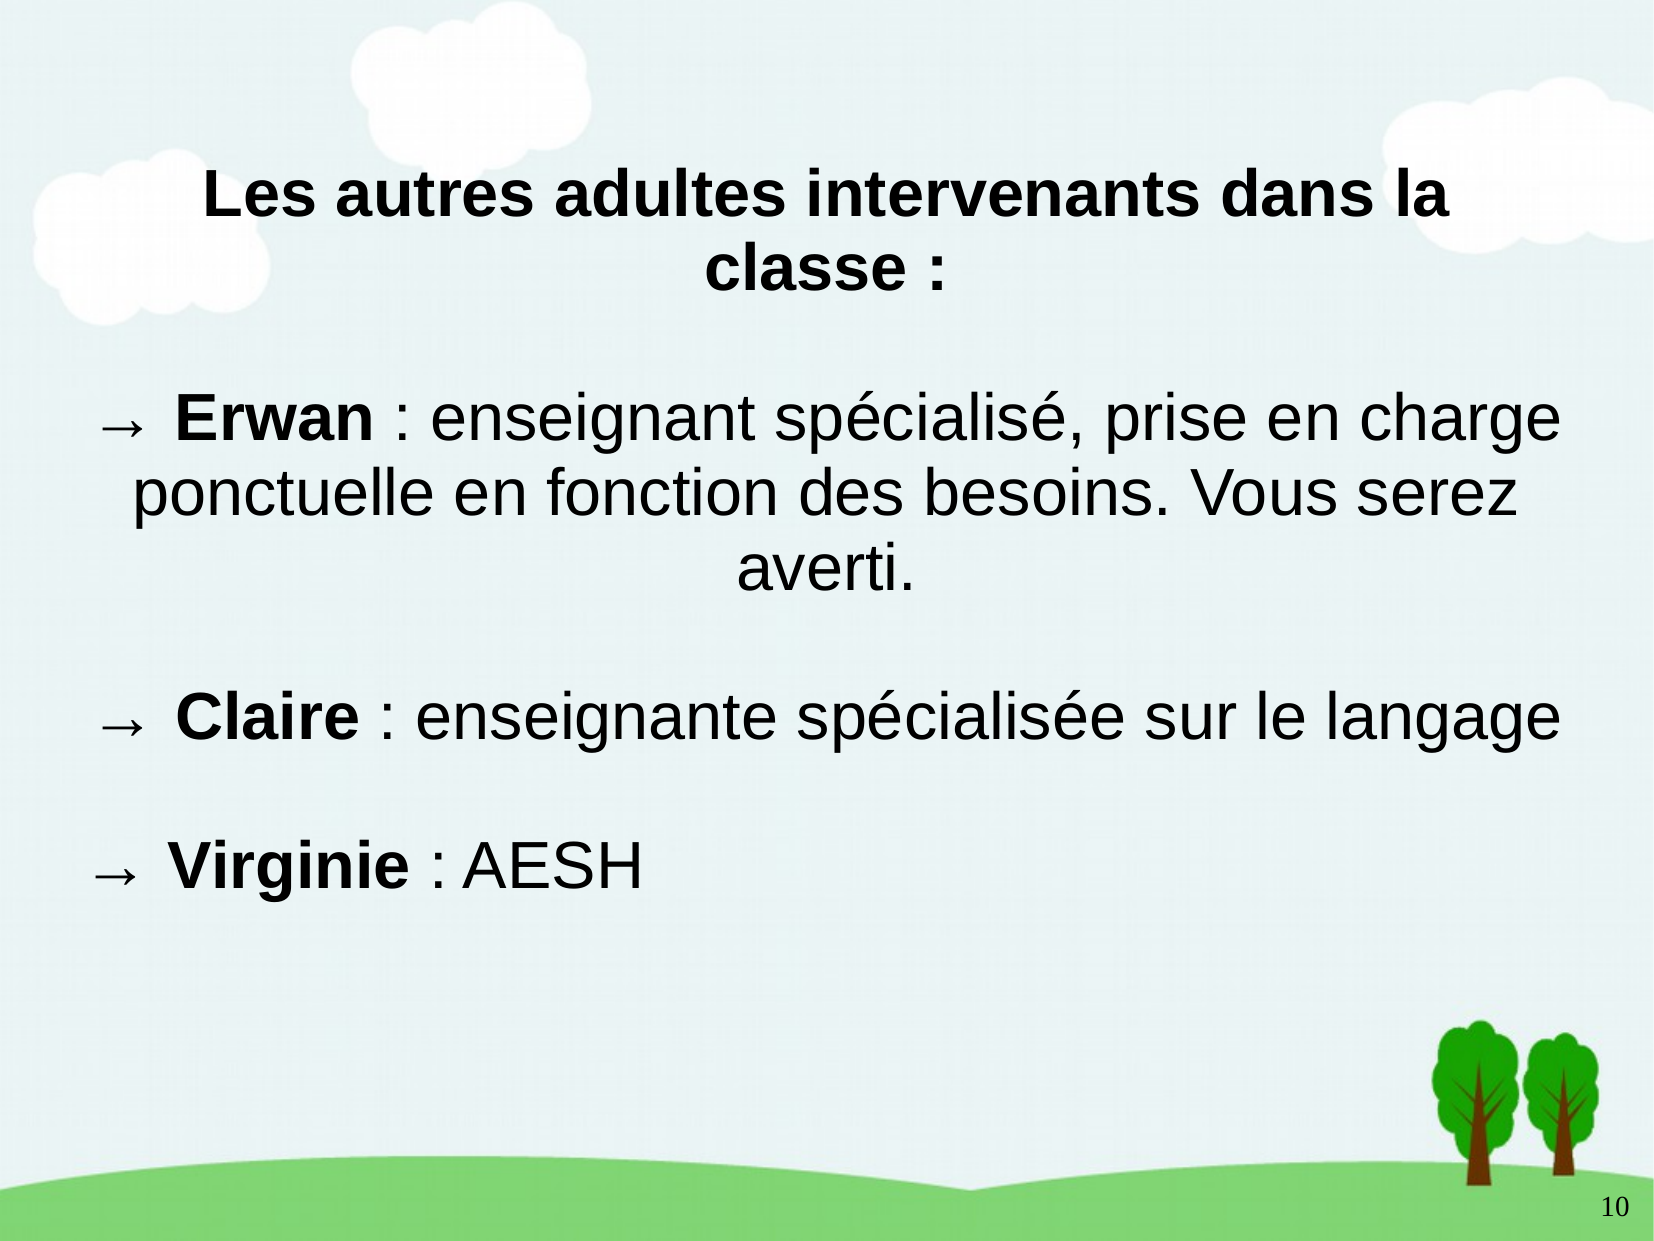

# Les autres adultes intervenants dans la classe :
→ Erwan : enseignant spécialisé, prise en charge ponctuelle en fonction des besoins. Vous serez averti.
→ Claire : enseignante spécialisée sur le langage
→ Virginie : AESH
10